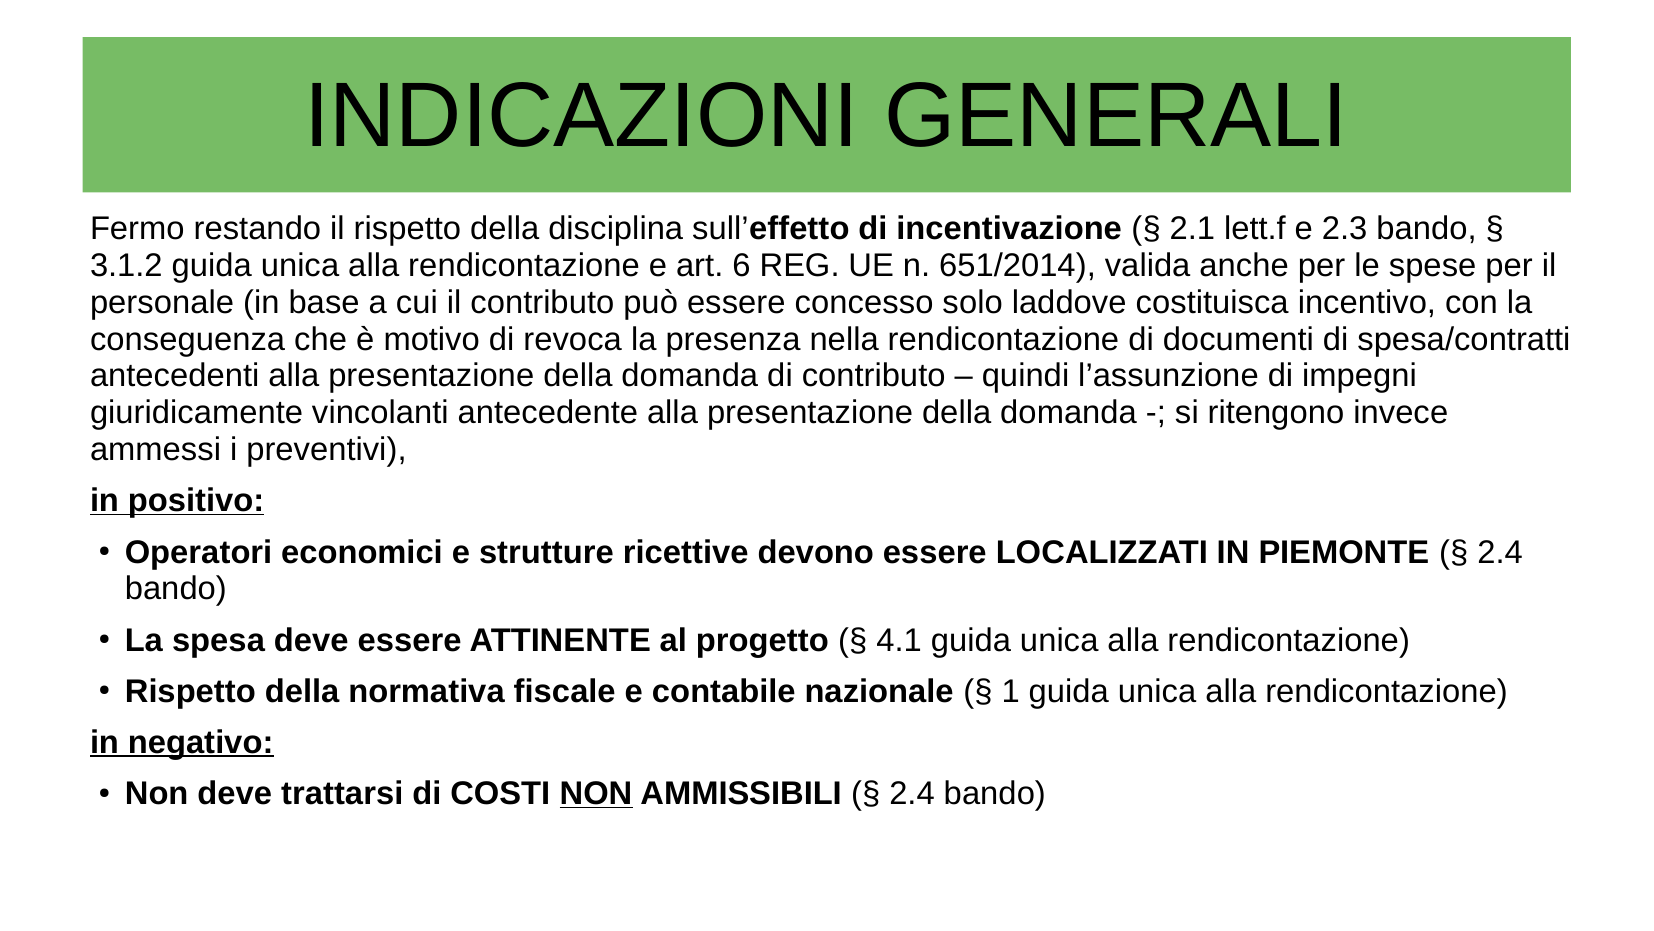

INDICAZIONI GENERALI
# Fermo restando il rispetto della disciplina sull’effetto di incentivazione (§ 2.1 lett.f e 2.3 bando, § 3.1.2 guida unica alla rendicontazione e art. 6 REG. UE n. 651/2014), valida anche per le spese per il personale (in base a cui il contributo può essere concesso solo laddove costituisca incentivo, con la conseguenza che è motivo di revoca la presenza nella rendicontazione di documenti di spesa/contratti antecedenti alla presentazione della domanda di contributo – quindi l’assunzione di impegni giuridicamente vincolanti antecedente alla presentazione della domanda -; si ritengono invece ammessi i preventivi),
in positivo:
Operatori economici e strutture ricettive devono essere LOCALIZZATI IN PIEMONTE (§ 2.4 bando)
La spesa deve essere ATTINENTE al progetto (§ 4.1 guida unica alla rendicontazione)
Rispetto della normativa fiscale e contabile nazionale (§ 1 guida unica alla rendicontazione)
in negativo:
Non deve trattarsi di COSTI NON AMMISSIBILI (§ 2.4 bando)